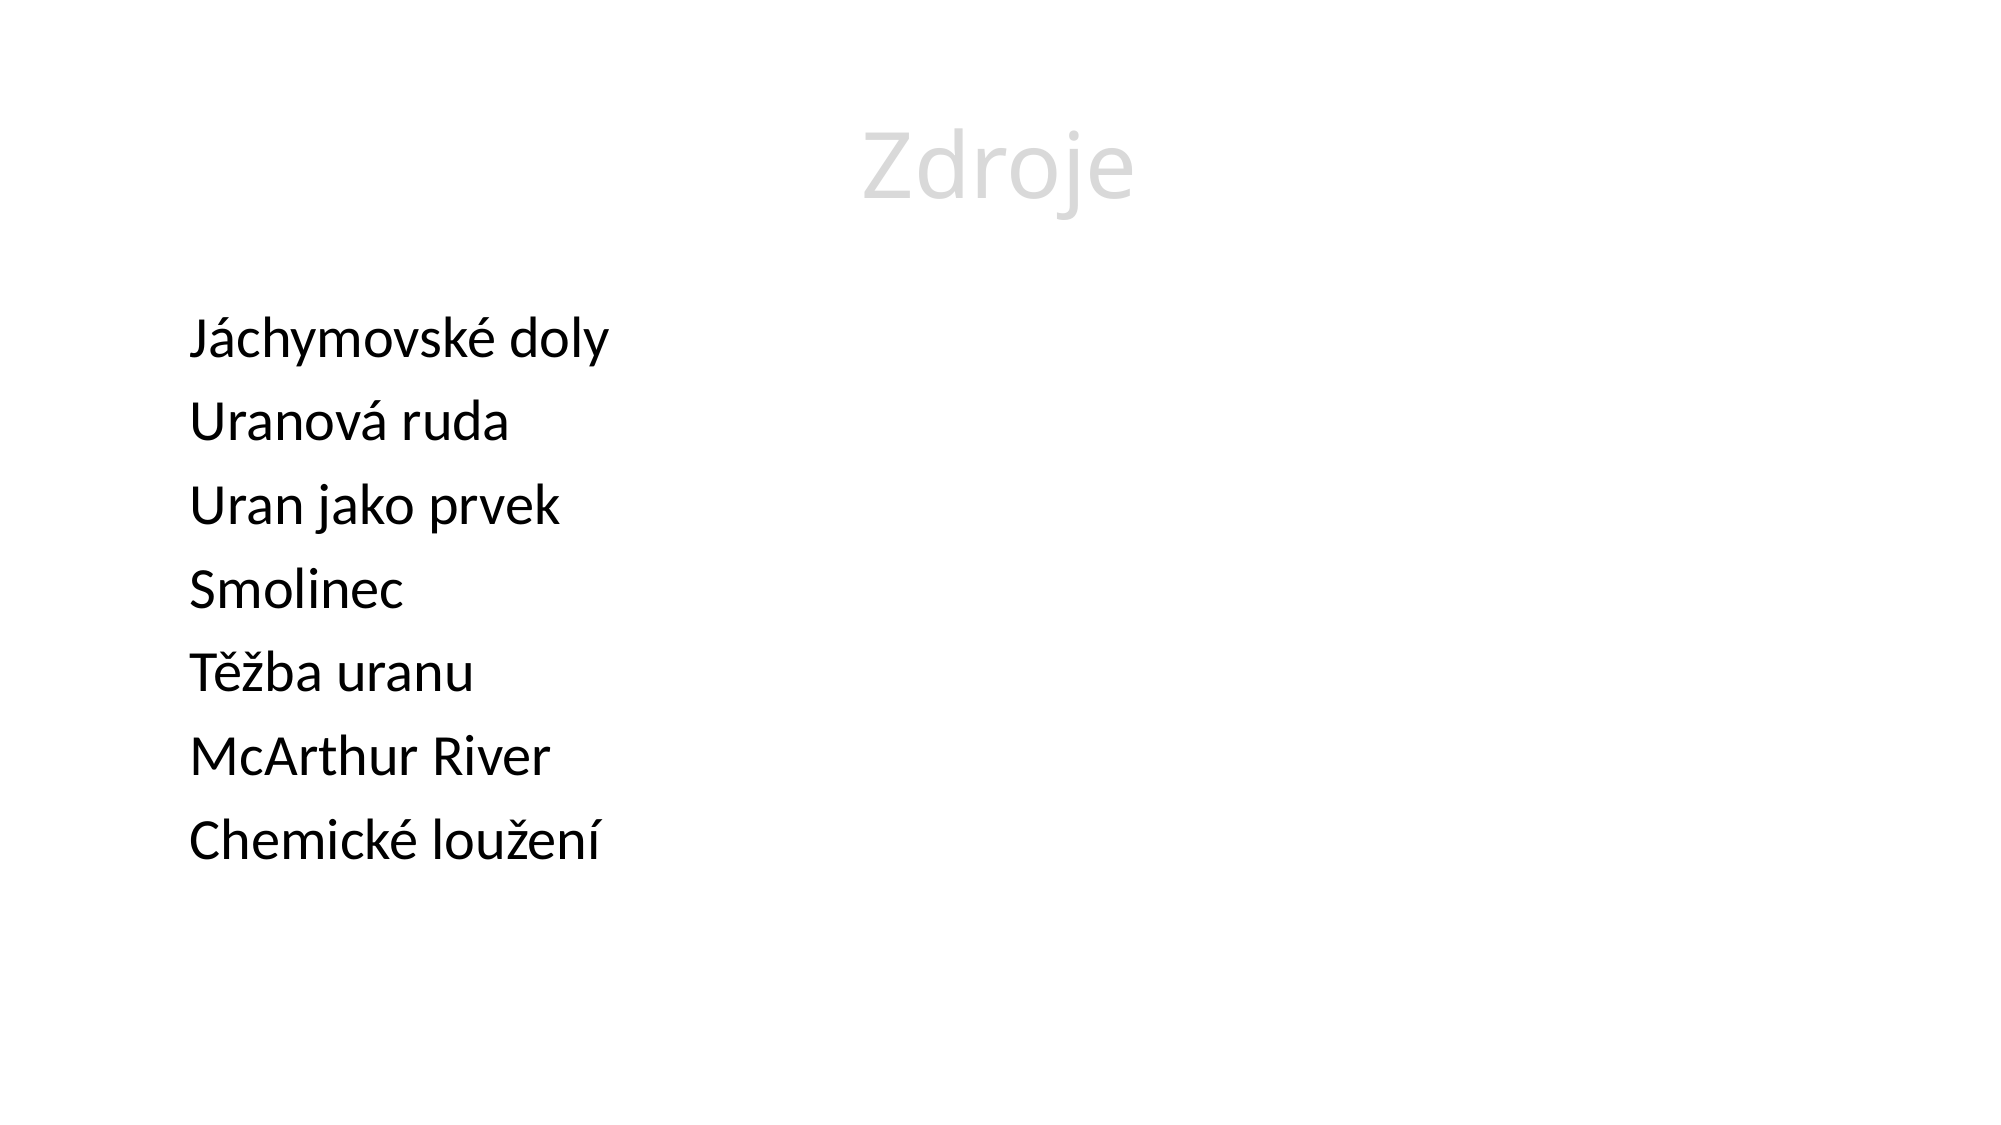

# Zdroje
Jáchymovské doly
Uranová ruda
Uran jako prvek
Smolinec
Těžba uranu
McArthur River
Chemické loužení